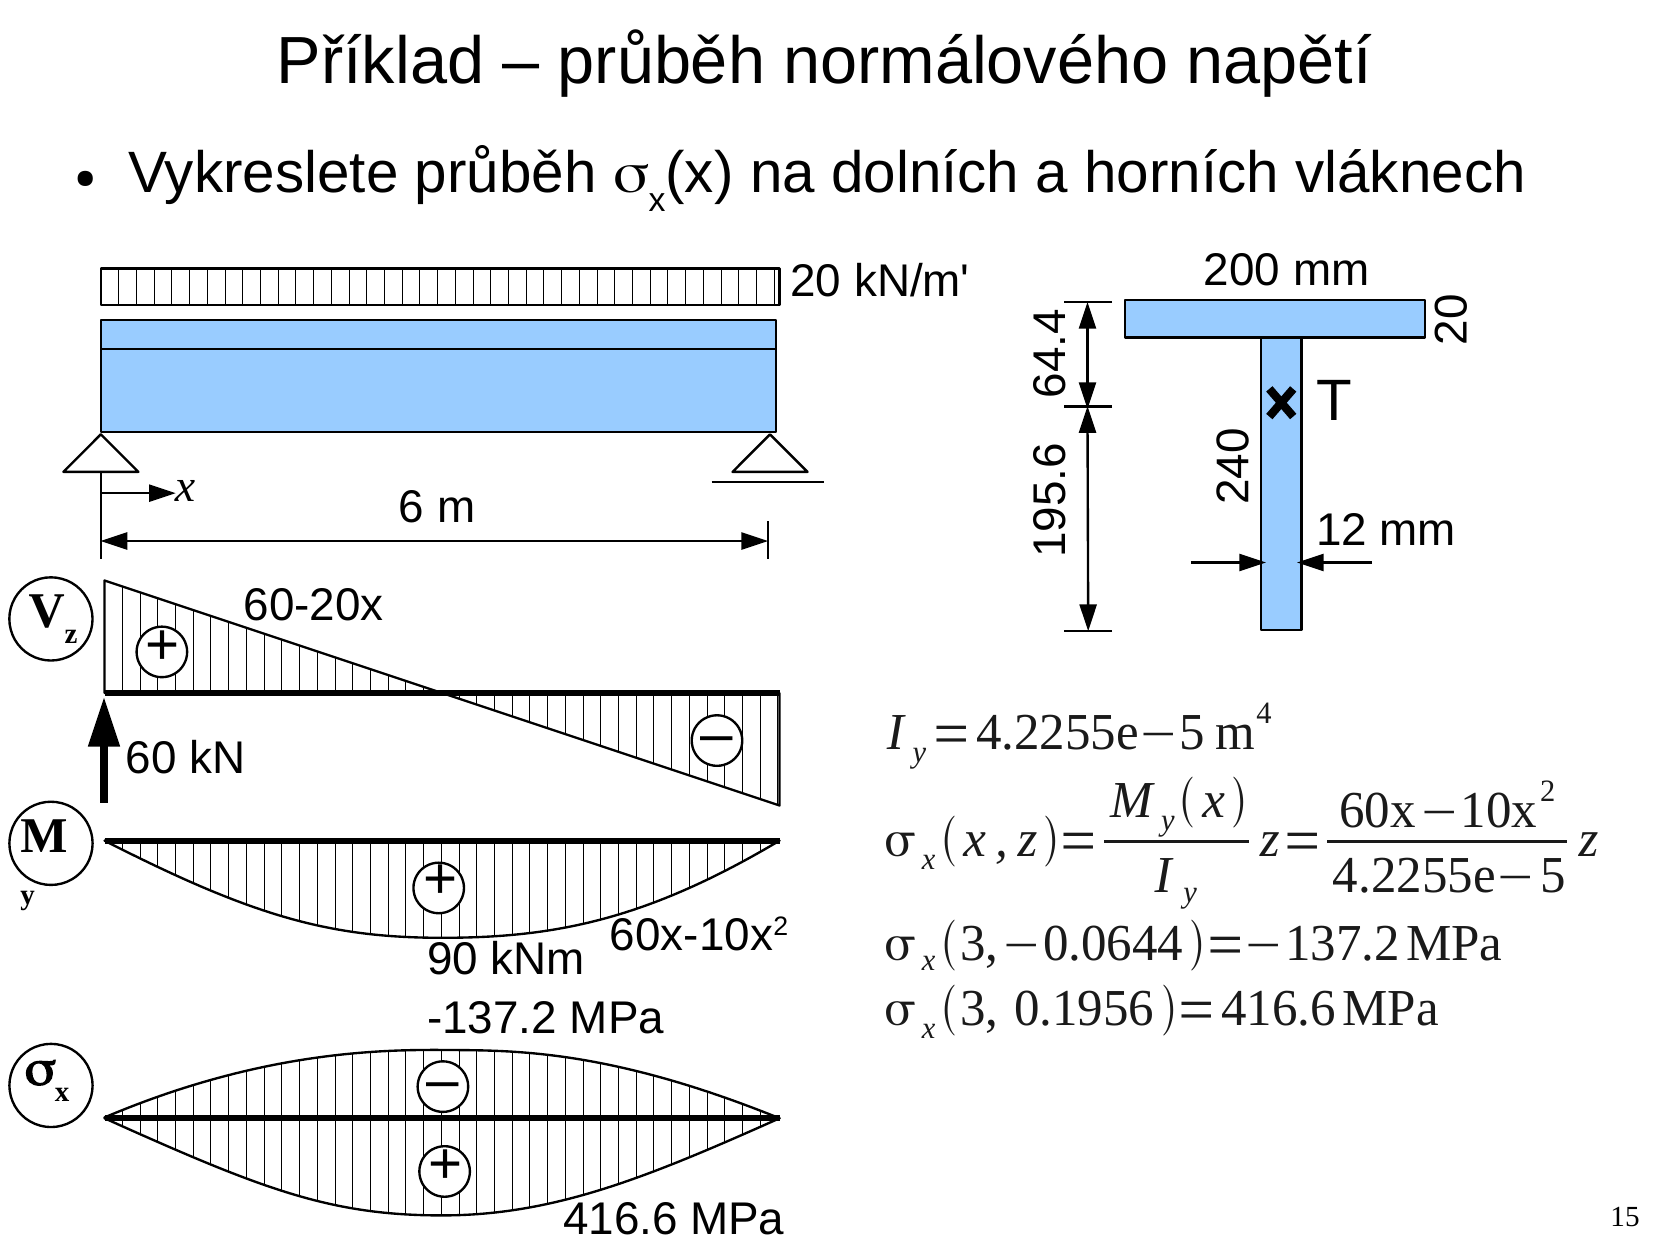

# Příklad – průběh normálového napětí
Vykreslete průběh sx(x) na dolních a horních vláknech
200 mm
20 kN/m'
20
64.4
T
240
x
195.6
6 m
12 mm
60-20x
Vz
+
–
60 kN
My
+
60x-10x2
90 kNm
-137.2 MPa
sx
–
+
416.6 MPa
15